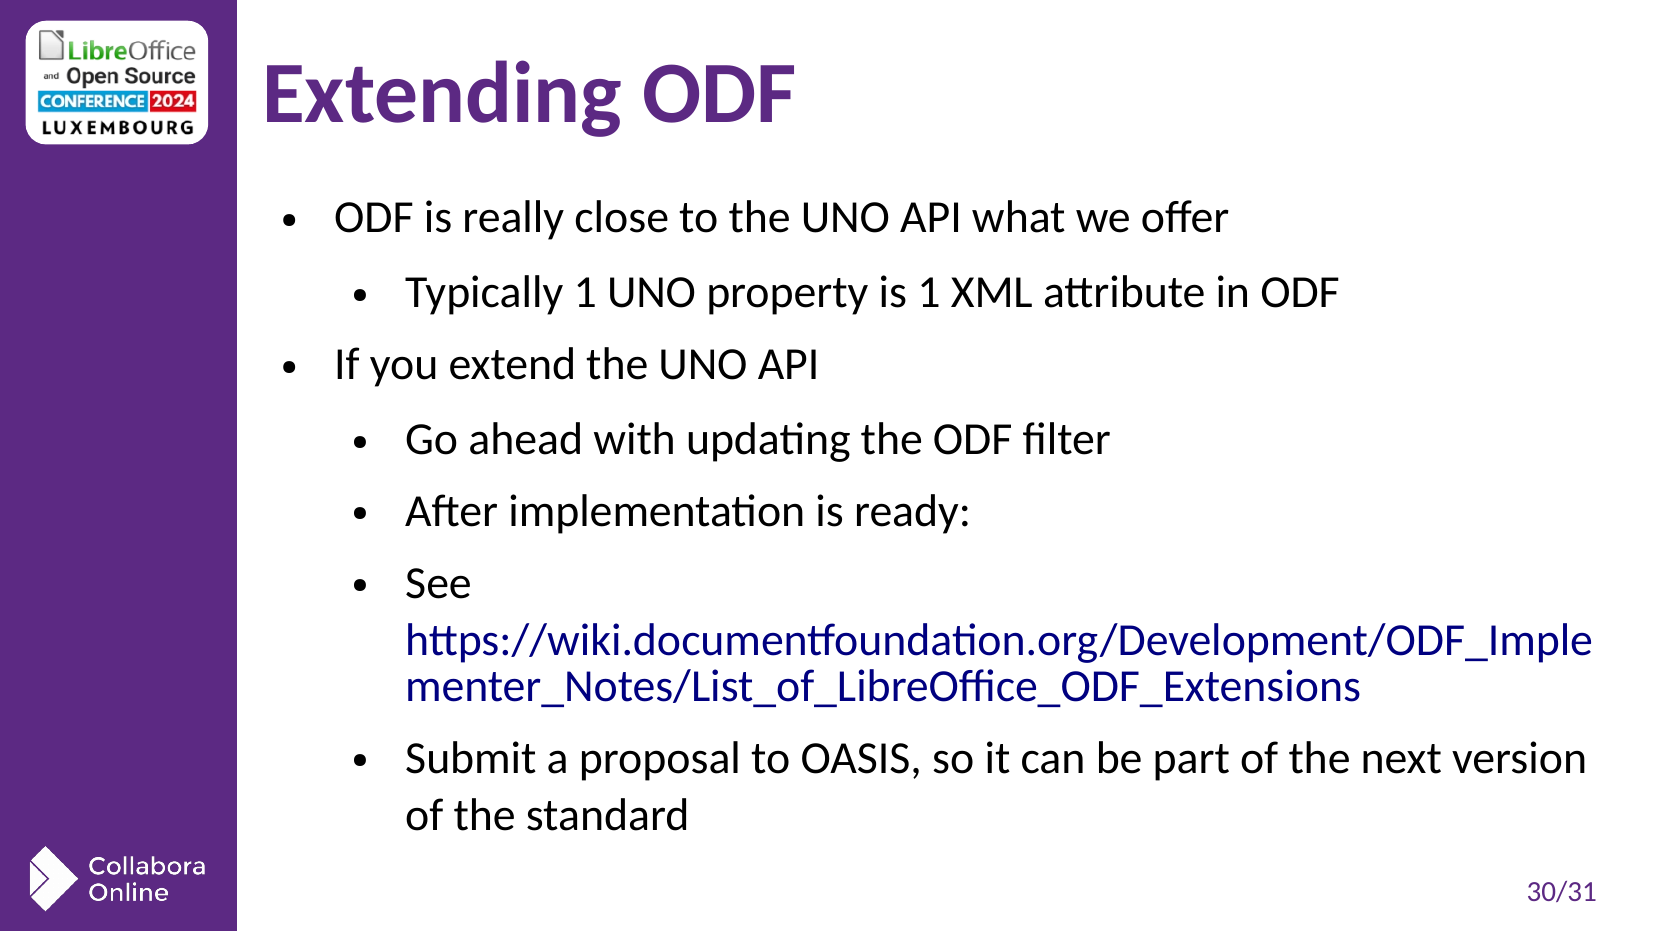

# Extending ODF
ODF is really close to the UNO API what we offer
Typically 1 UNO property is 1 XML attribute in ODF
If you extend the UNO API
Go ahead with updating the ODF filter
After implementation is ready:
See https://wiki.documentfoundation.org/Development/ODF_Implementer_Notes/List_of_LibreOffice_ODF_Extensions
Submit a proposal to OASIS, so it can be part of the next version of the standard
30